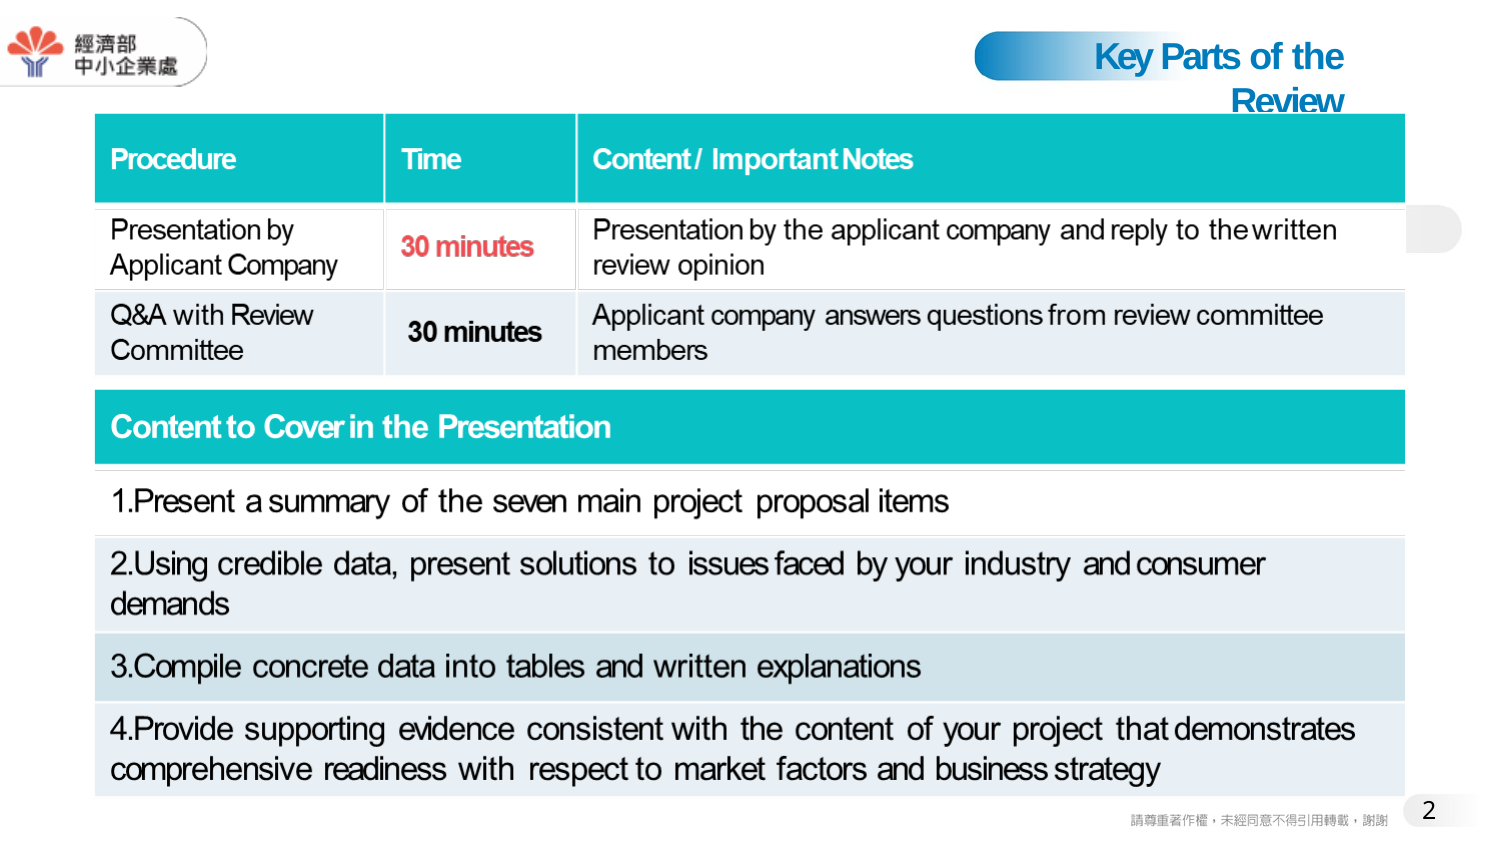

Key Parts of the Review
Process(1/2)
2